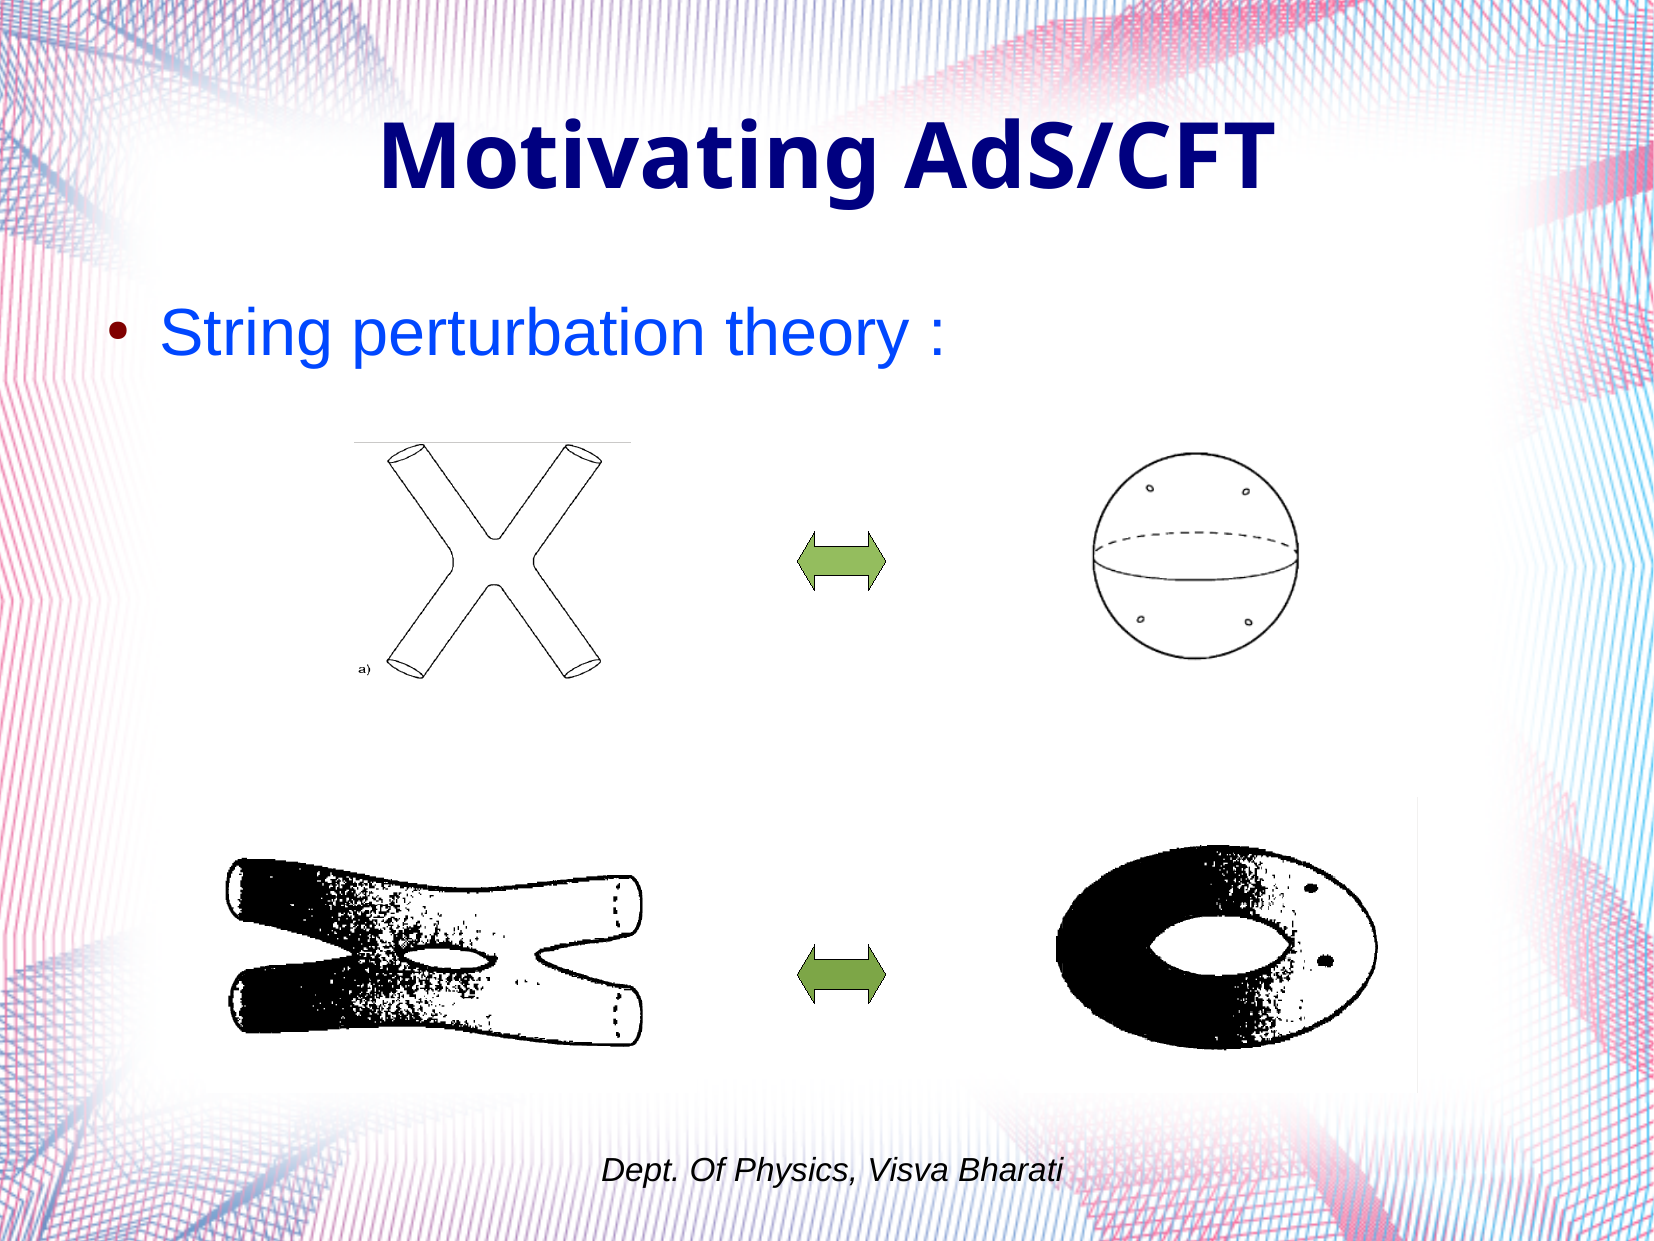

# Motivating AdS/CFT
String perturbation theory :
Dept. Of Physics, Visva Bharati